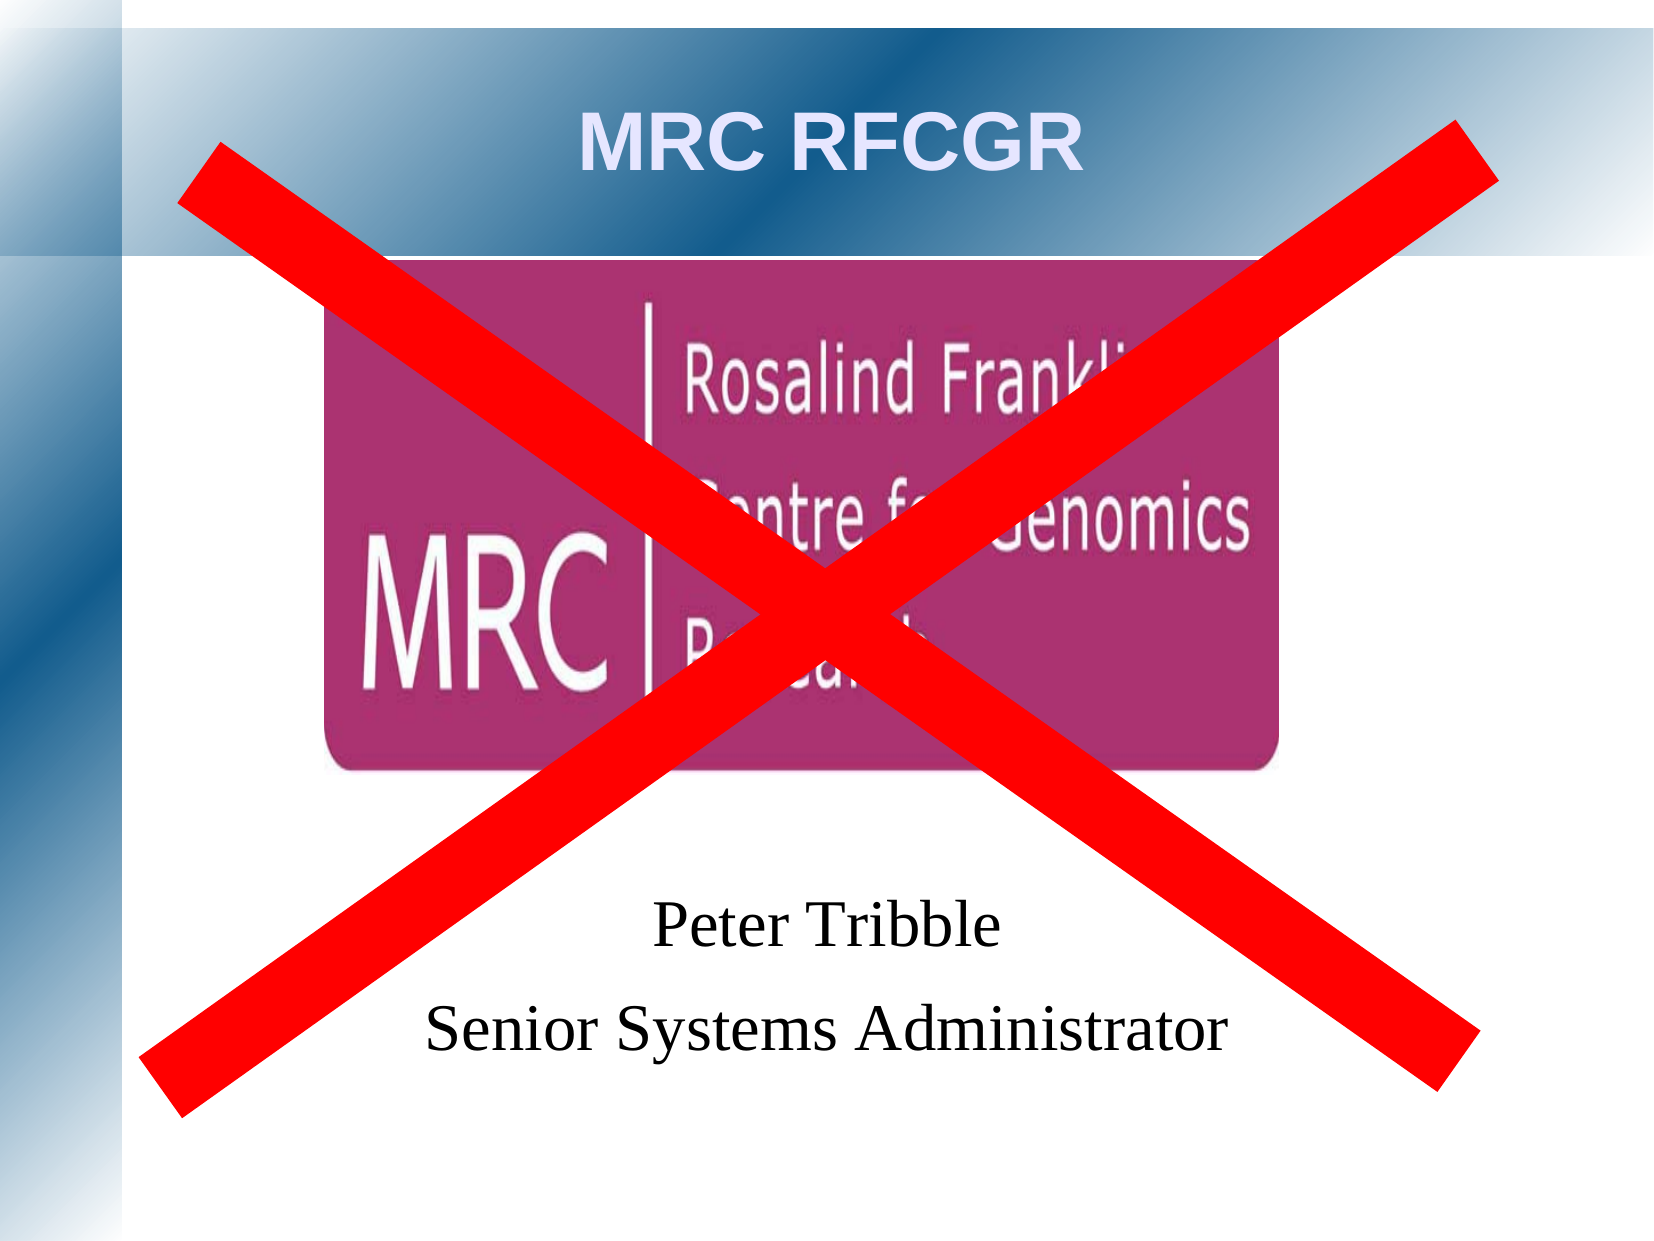

# MRC RFCGR
Peter Tribble
Senior Systems Administrator